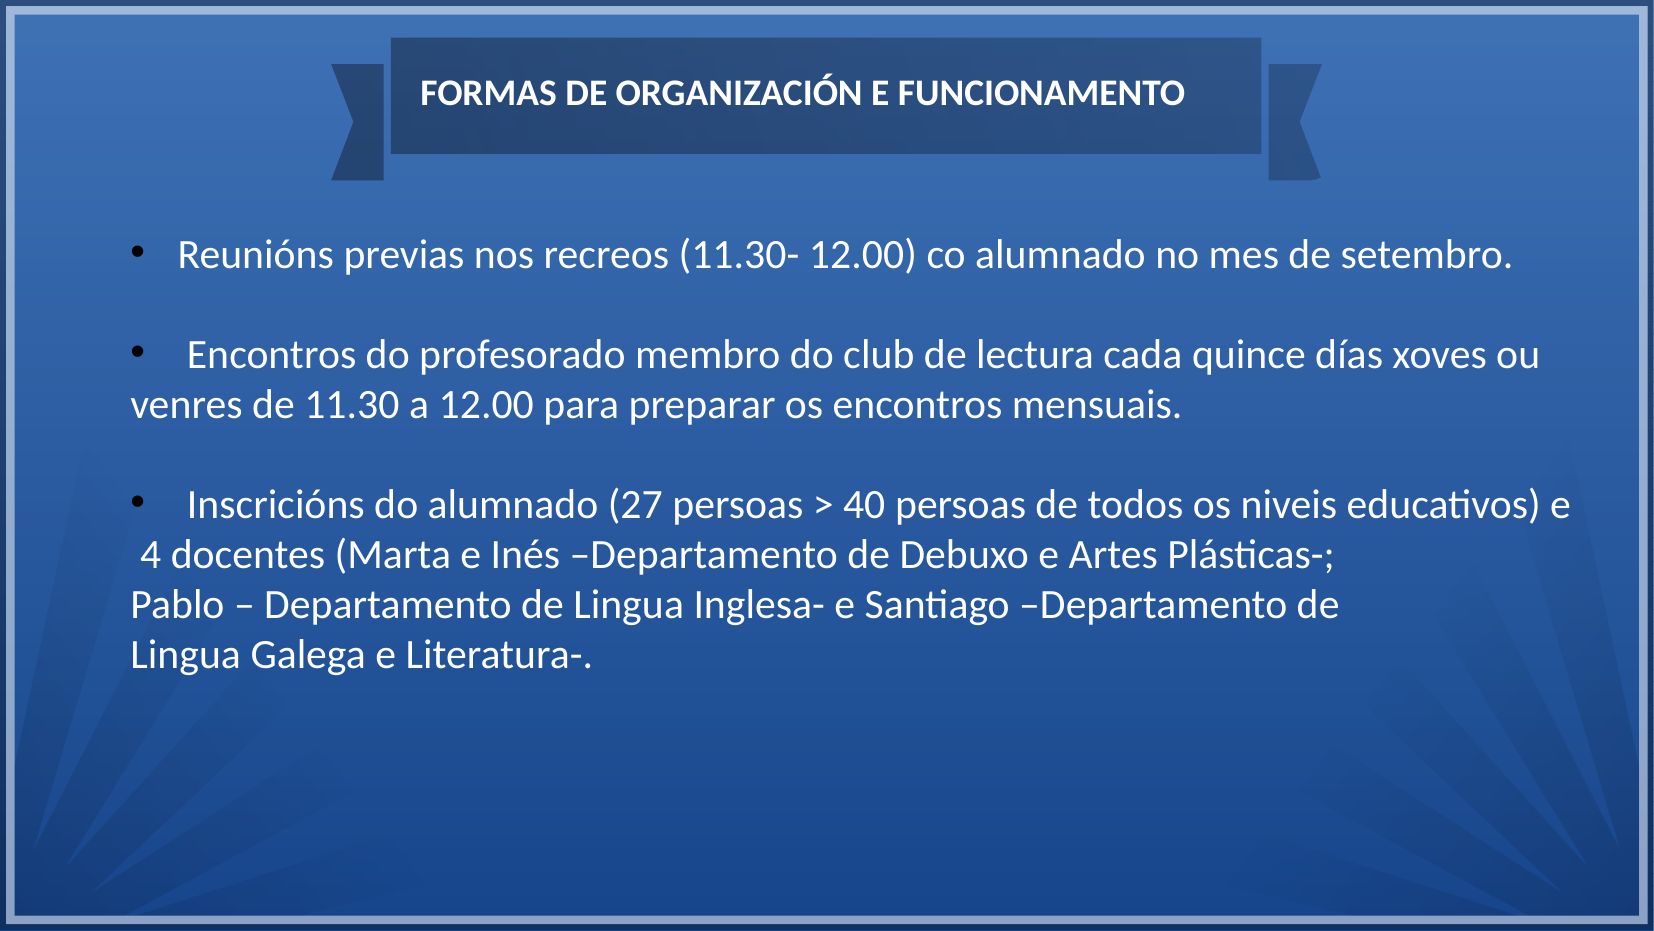

FORMAS DE ORGANIZACIÓN E FUNCIONAMENTO
Reunións previas nos recreos (11.30- 12.00) co alumnado no mes de setembro.
 Encontros do profesorado membro do club de lectura cada quince días xoves ou
venres de 11.30 a 12.00 para preparar os encontros mensuais.
 Inscricións do alumnado (27 persoas > 40 persoas de todos os niveis educativos) e
 4 docentes (Marta e Inés –Departamento de Debuxo e Artes Plásticas-;
Pablo – Departamento de Lingua Inglesa- e Santiago –Departamento de
Lingua Galega e Literatura-.